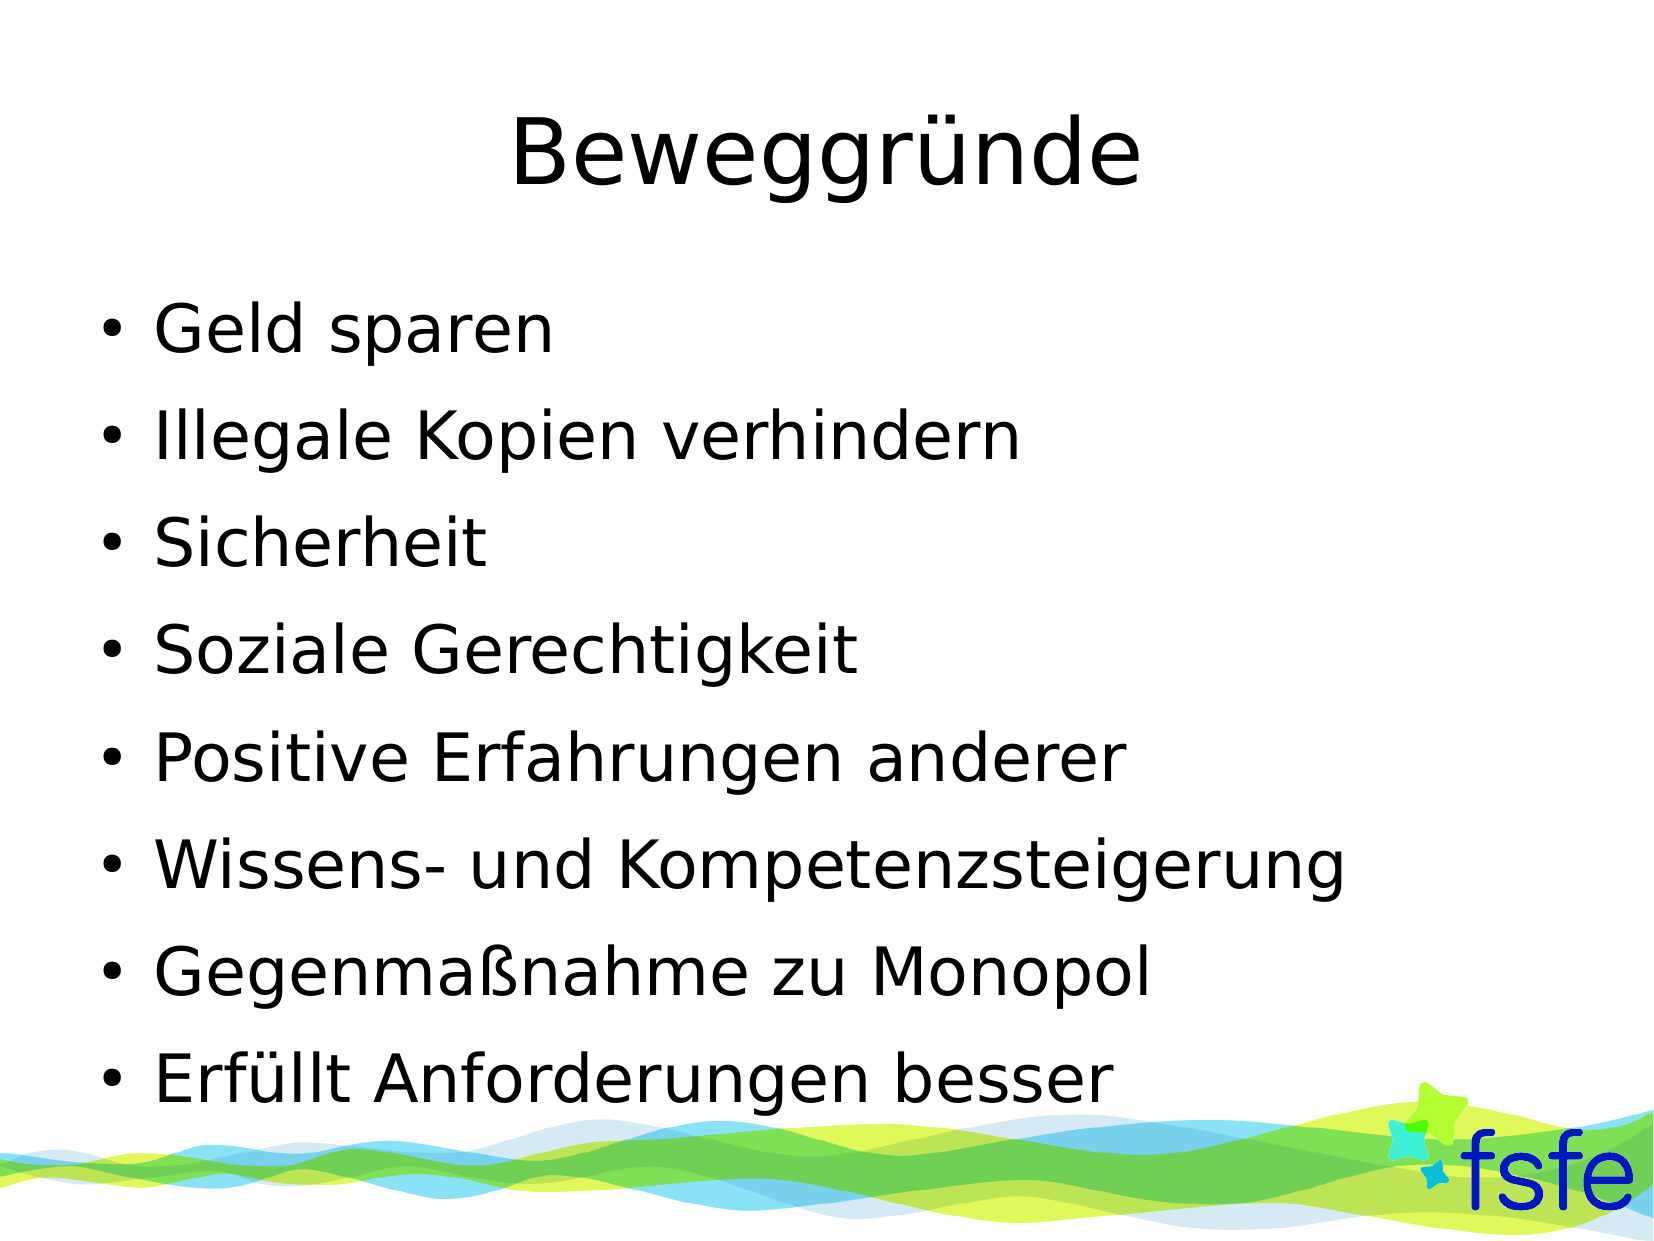

# Beweggründe
Geld sparen
Illegale Kopien verhindern
Sicherheit
Soziale Gerechtigkeit
Positive Erfahrungen anderer
Wissens- und Kompetenzsteigerung
Gegenmaßnahme zu Monopol
Erfüllt Anforderungen besser